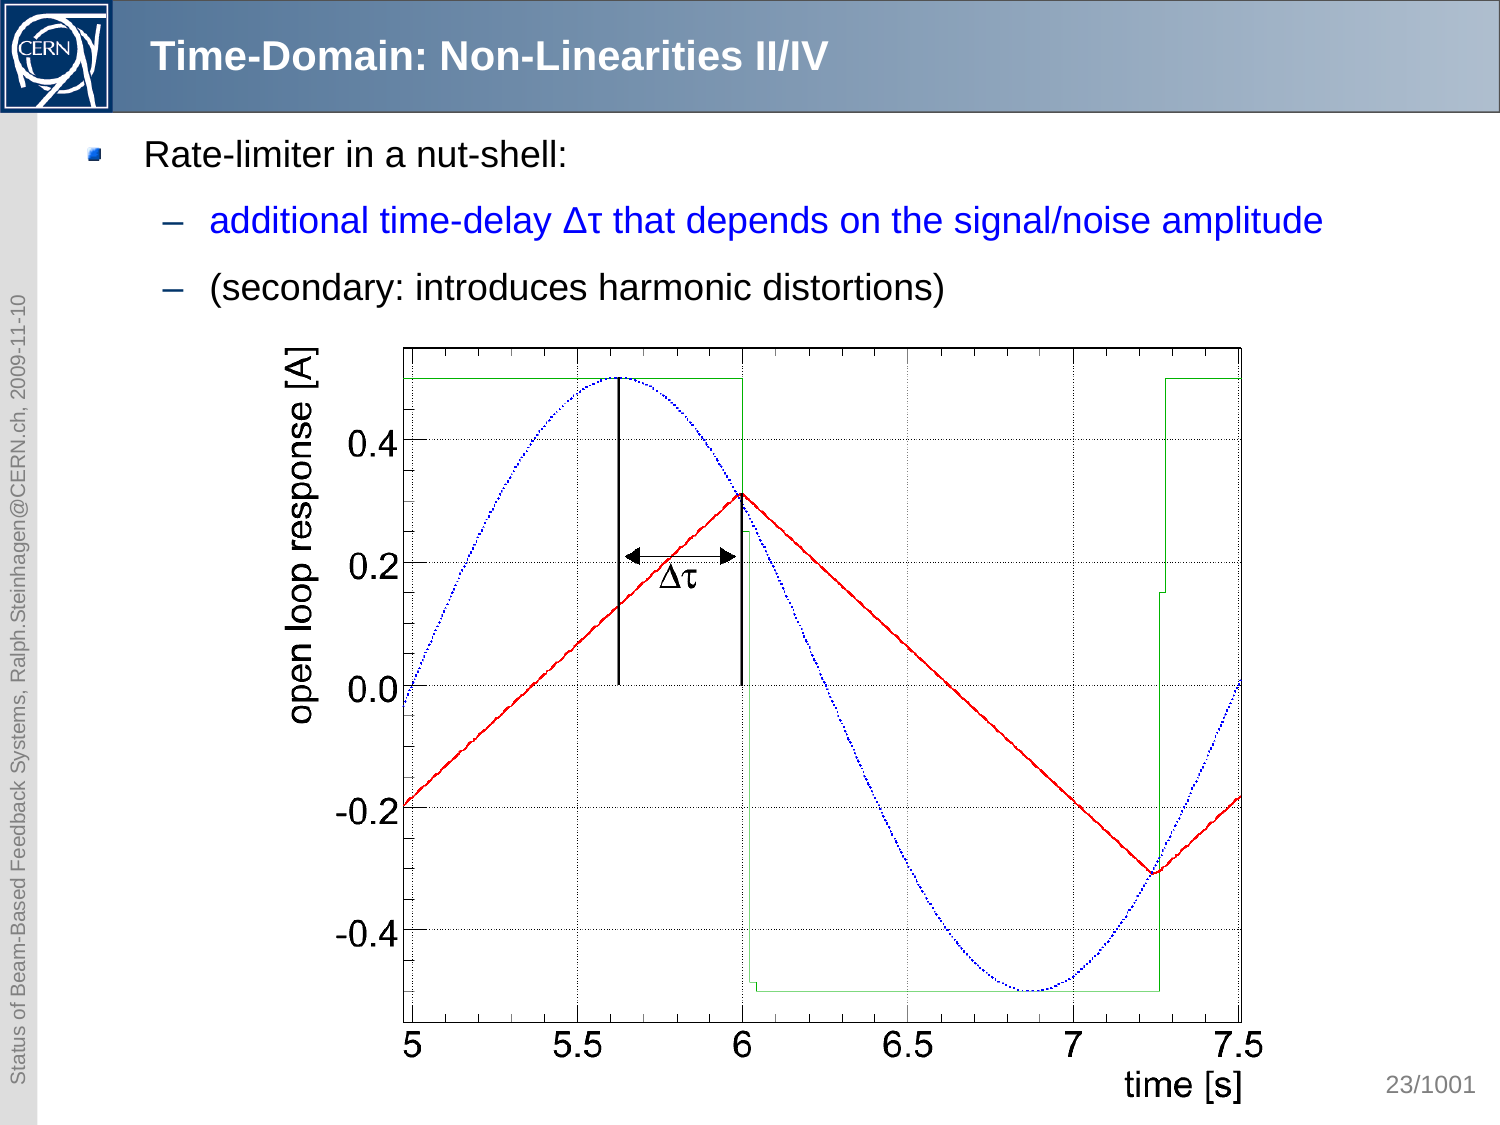

# Time-Domain: Non-Linearities II/IV
Rate-limiter in a nut-shell:
additional time-delay Δτ that depends on the signal/noise amplitude
(secondary: introduces harmonic distortions)